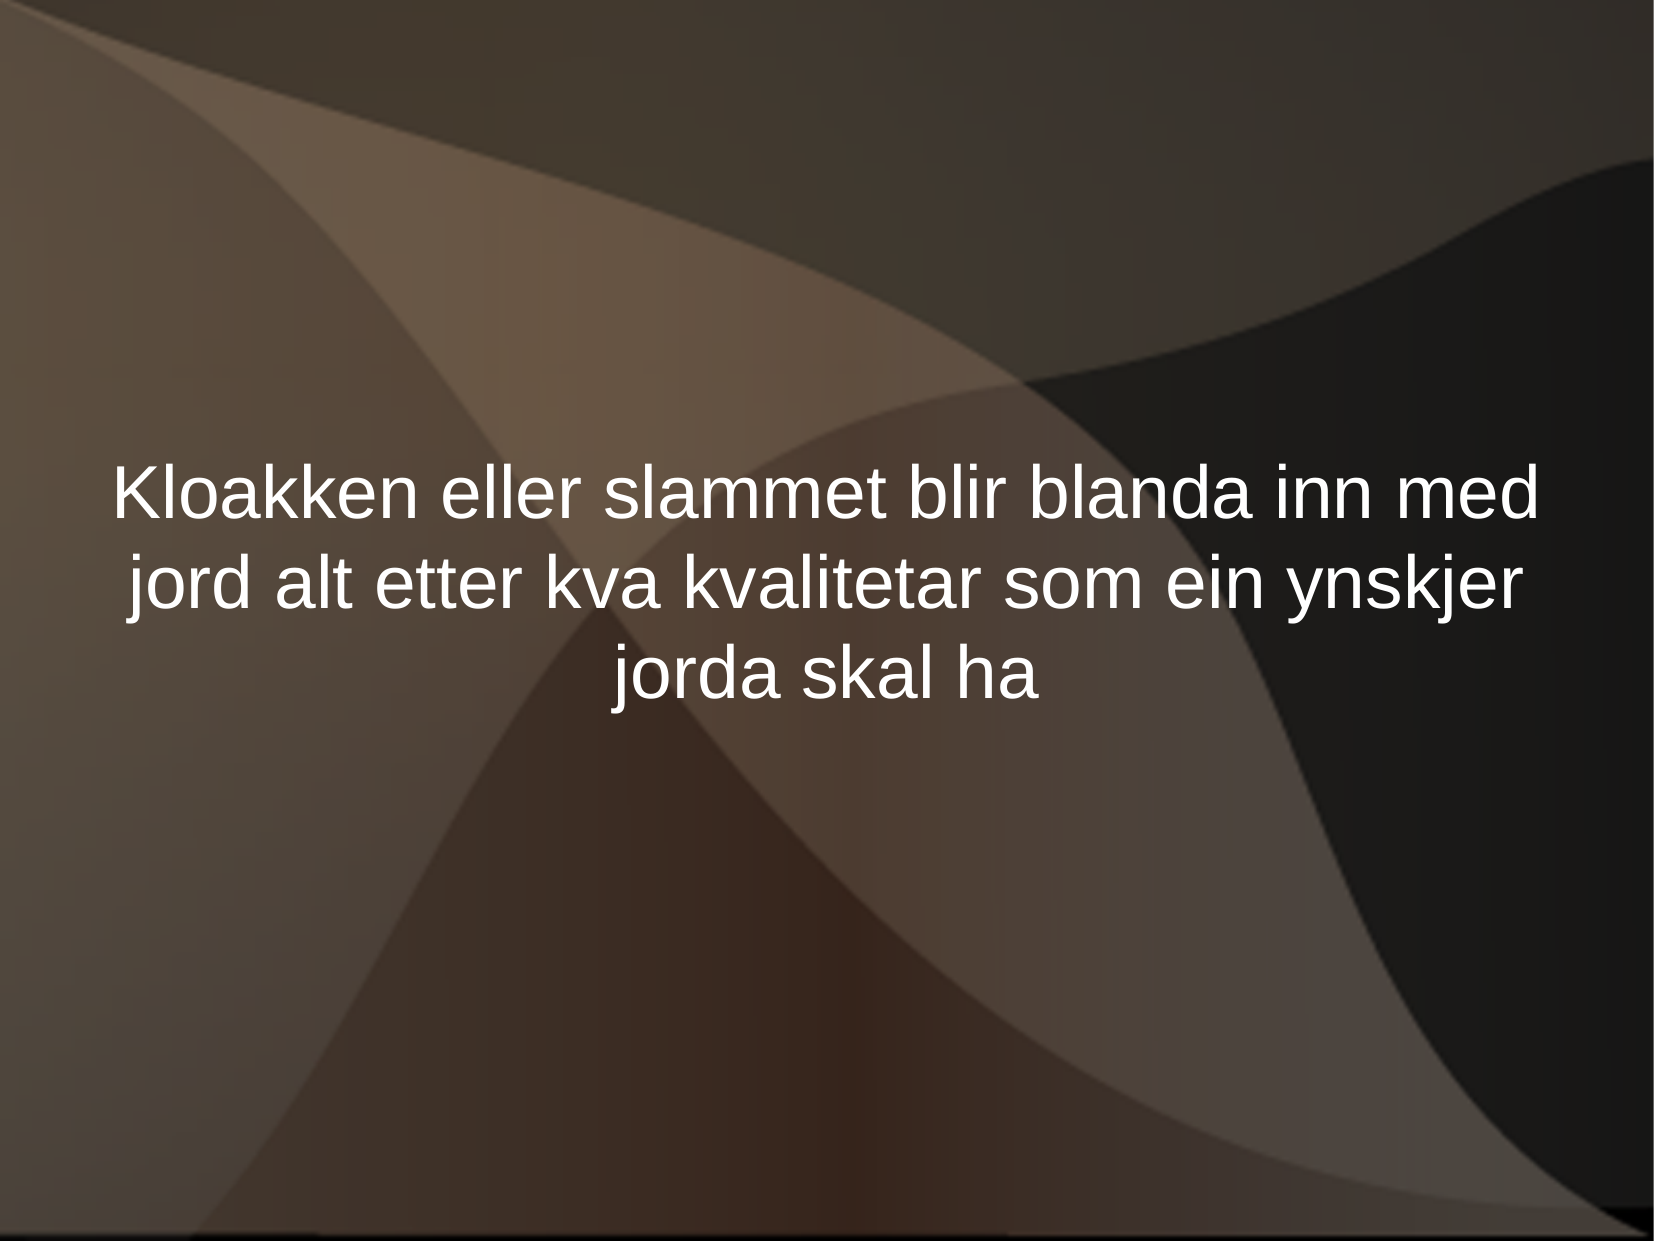

# Kloakken eller slammet blir blanda inn med jord alt etter kva kvalitetar som ein ynskjer jorda skal ha